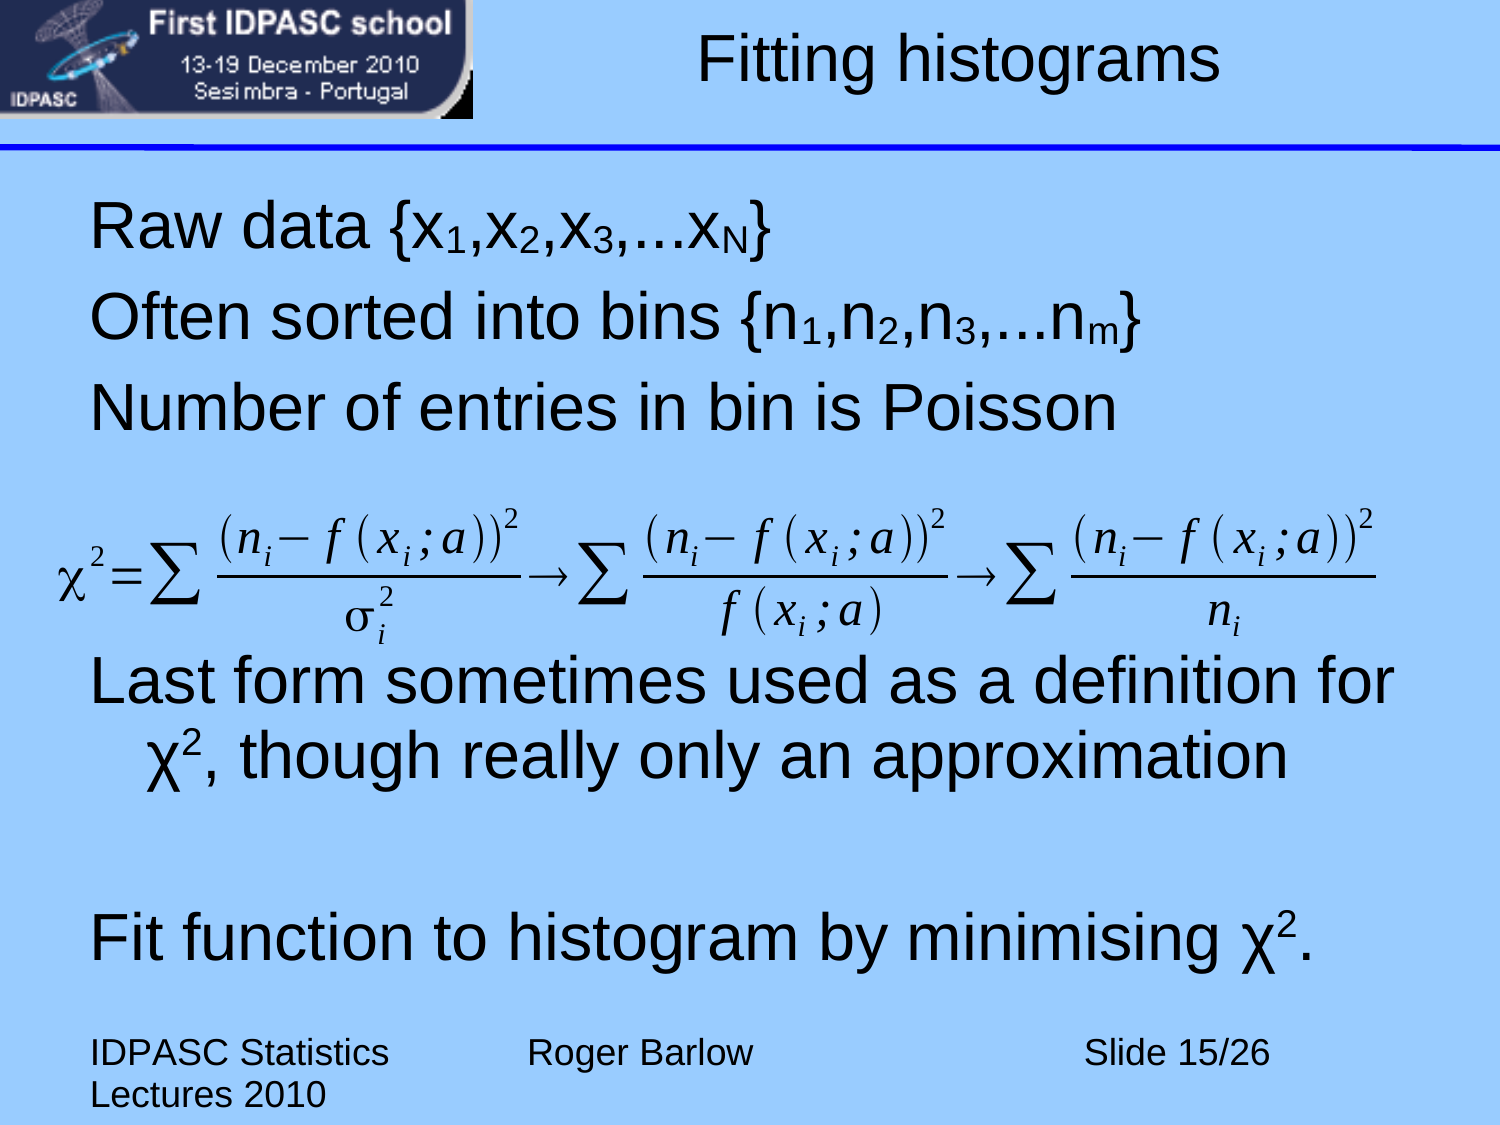

# Fitting histograms
Raw data {x1,x2,x3,...xN}
Often sorted into bins {n1,n2,n3,...nm}
Number of entries in bin is Poisson
Last form sometimes used as a definition for χ2, though really only an approximation
Fit function to histogram by minimising χ2.
15